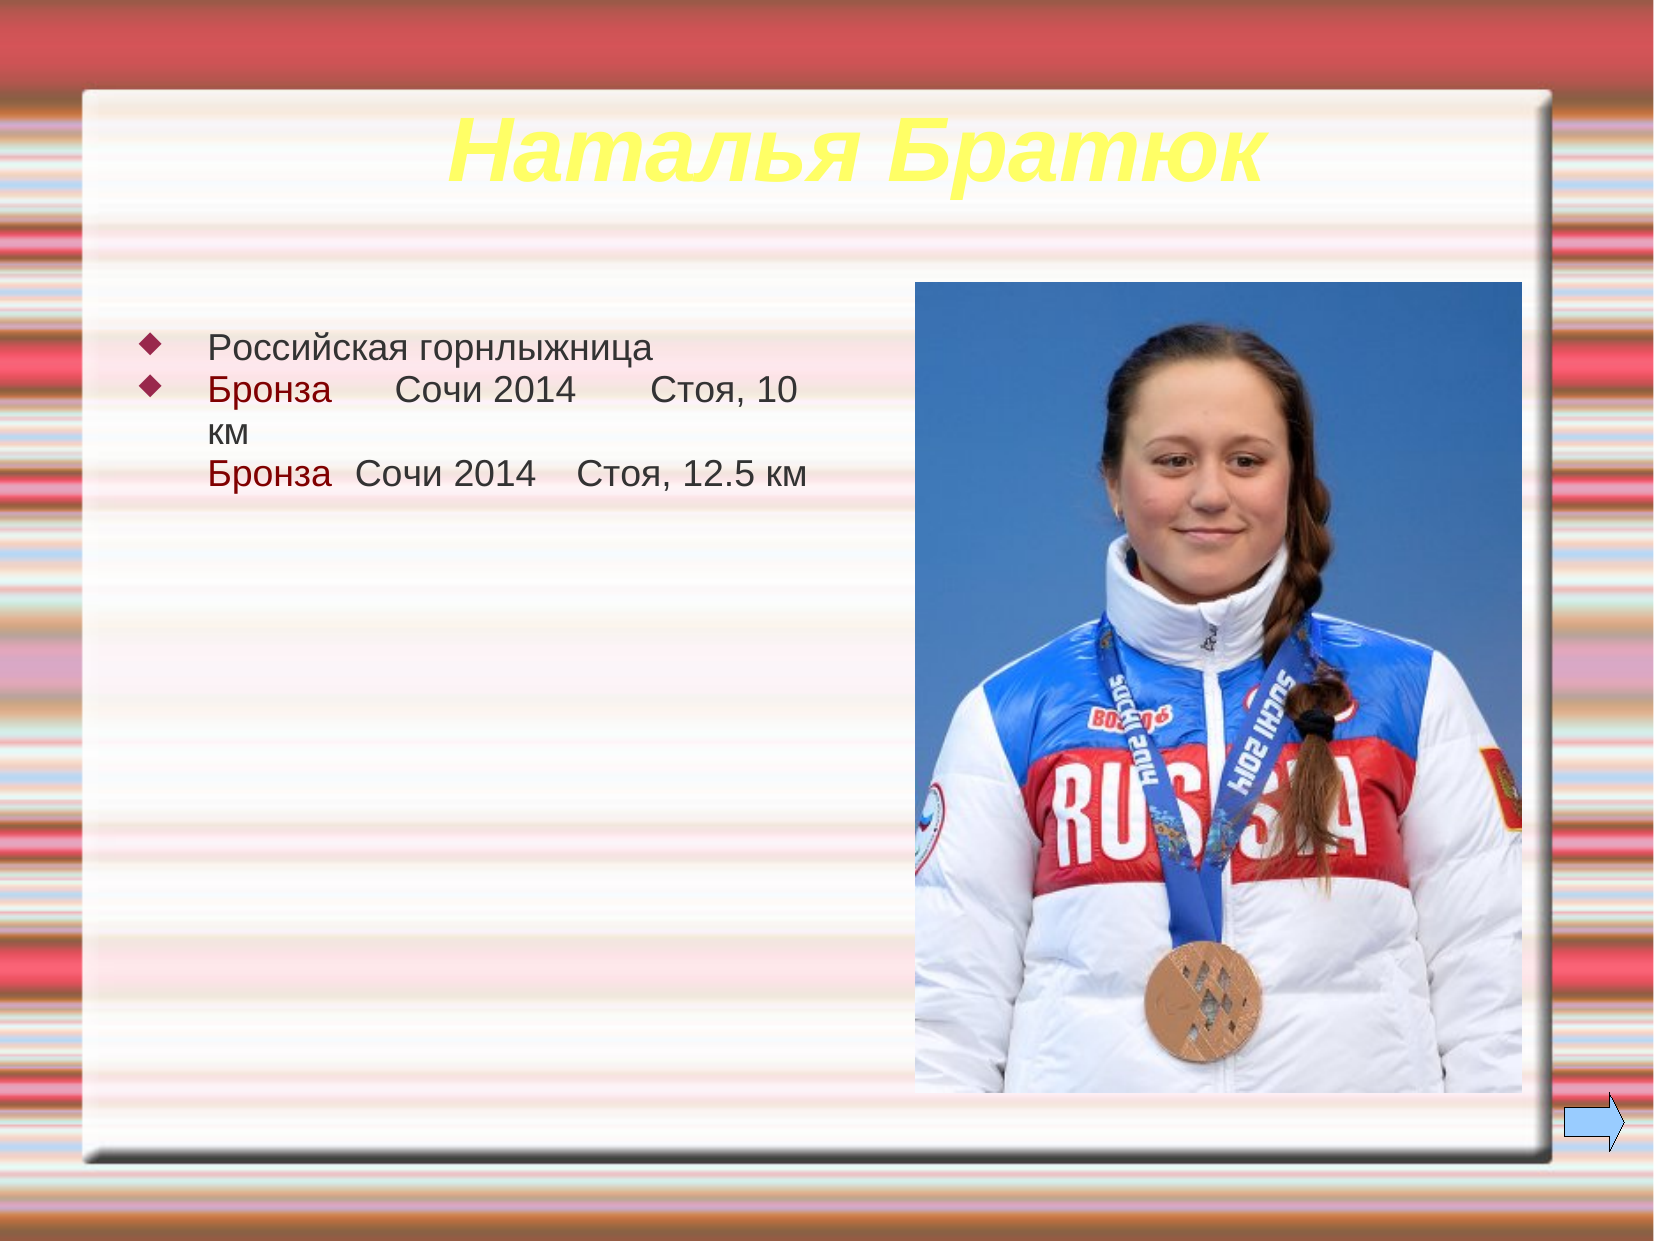

# Наталья Братюк
Российская горнлыжница
Бронза Сочи 2014 	Стоя, 10 км
Бронза 	Сочи 2014 	Стоя, 12.5 км